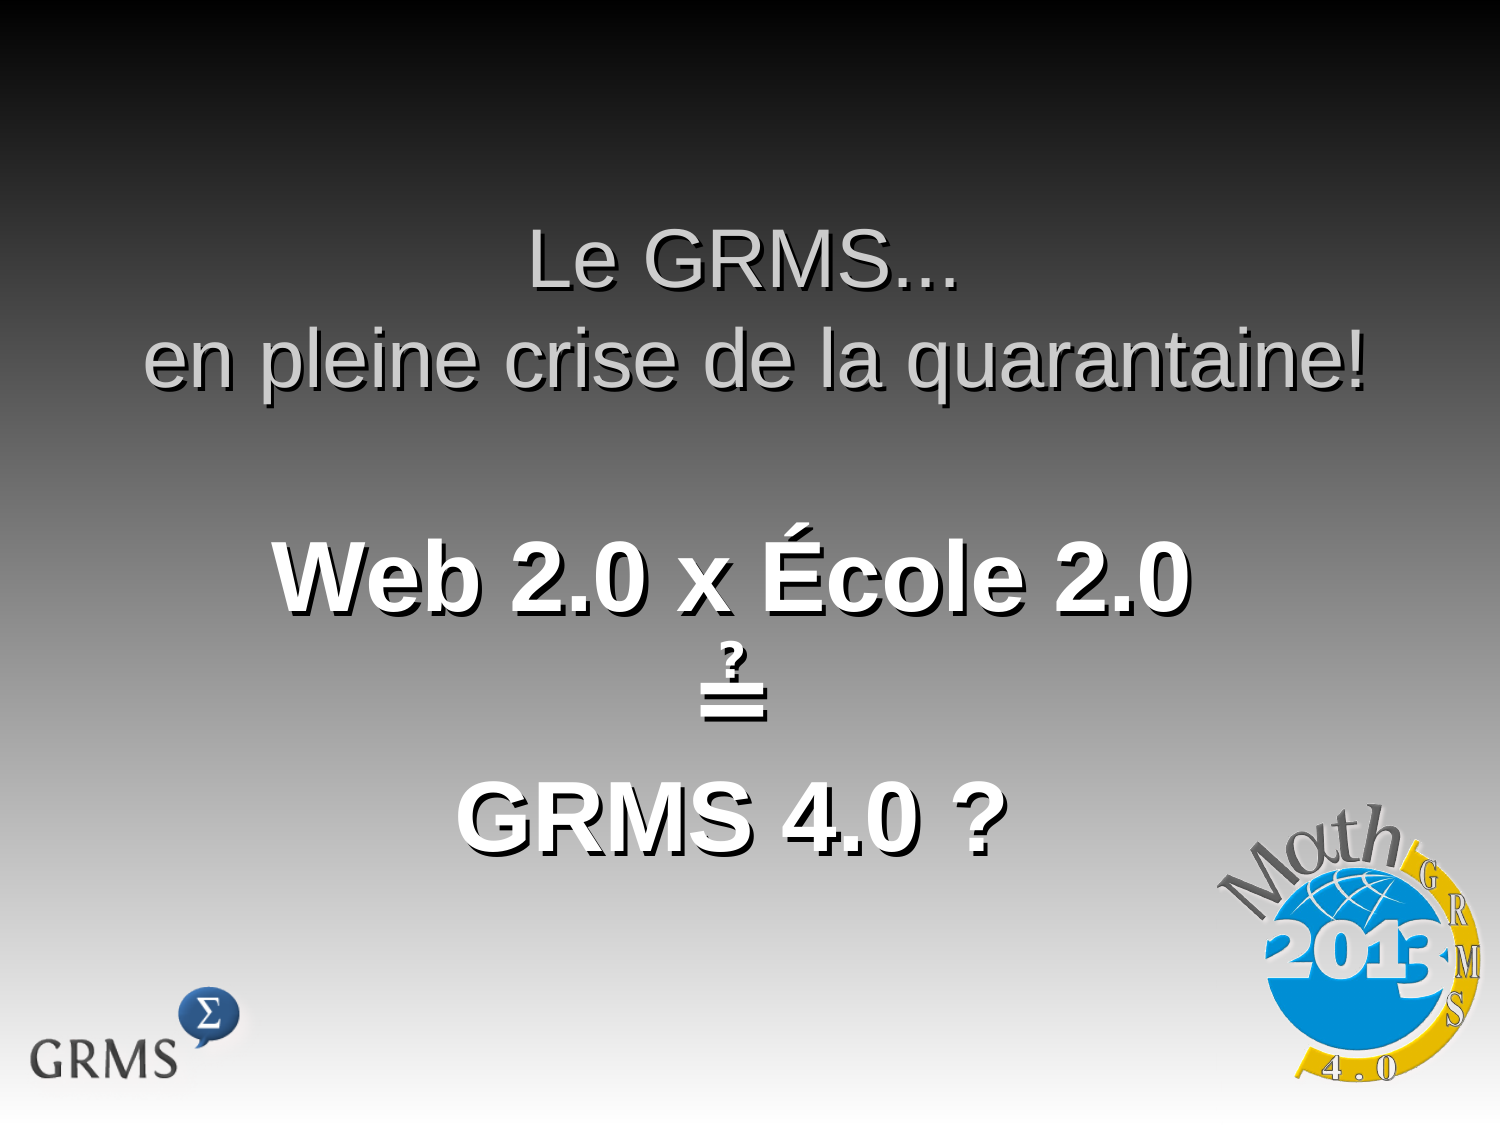

Le GRMS...
en pleine crise de la quarantaine!
# Web 2.0 x École 2.0 ≟ GRMS 4.0 ?